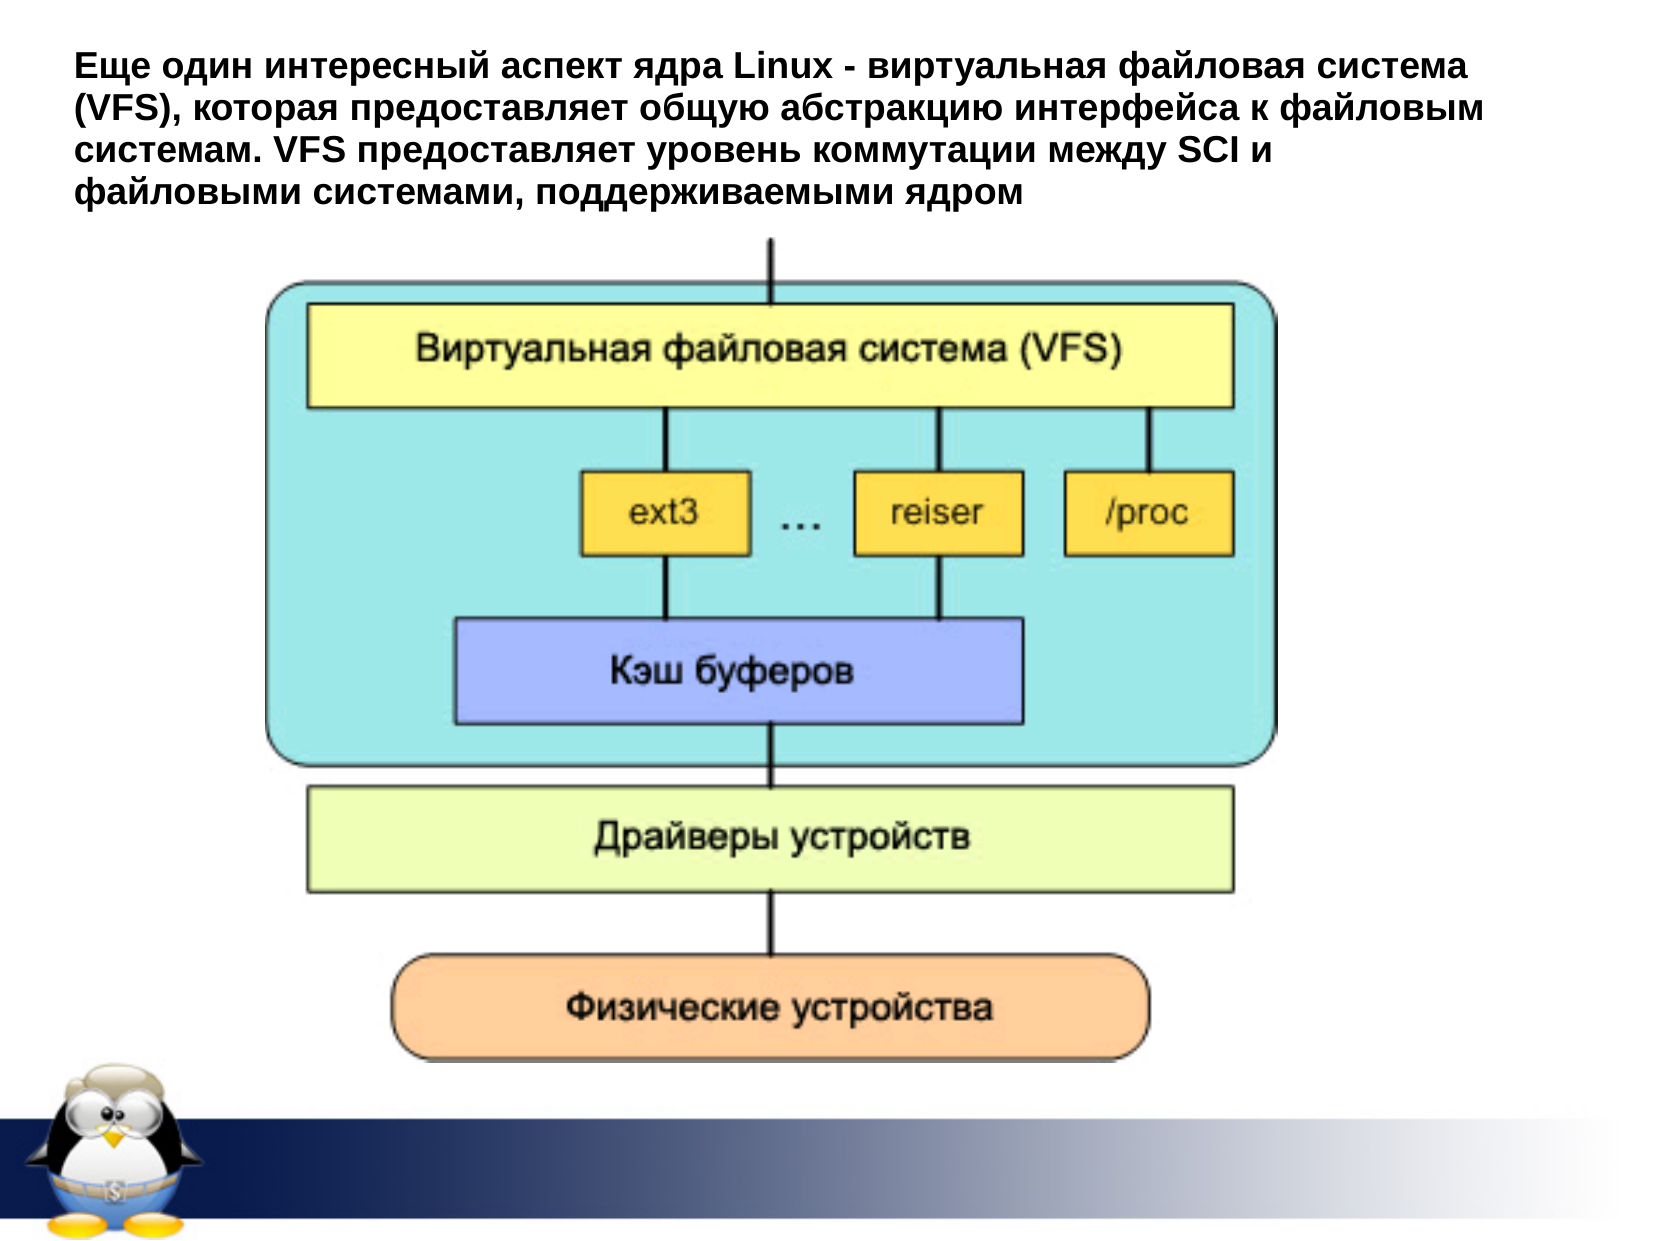

Еще один интересный аспект ядра Linux - виртуальная файловая система (VFS), которая предоставляет общую абстракцию интерфейса к файловым системам. VFS предоставляет уровень коммутации между SCI и
файловыми системами, поддерживаемыми ядром